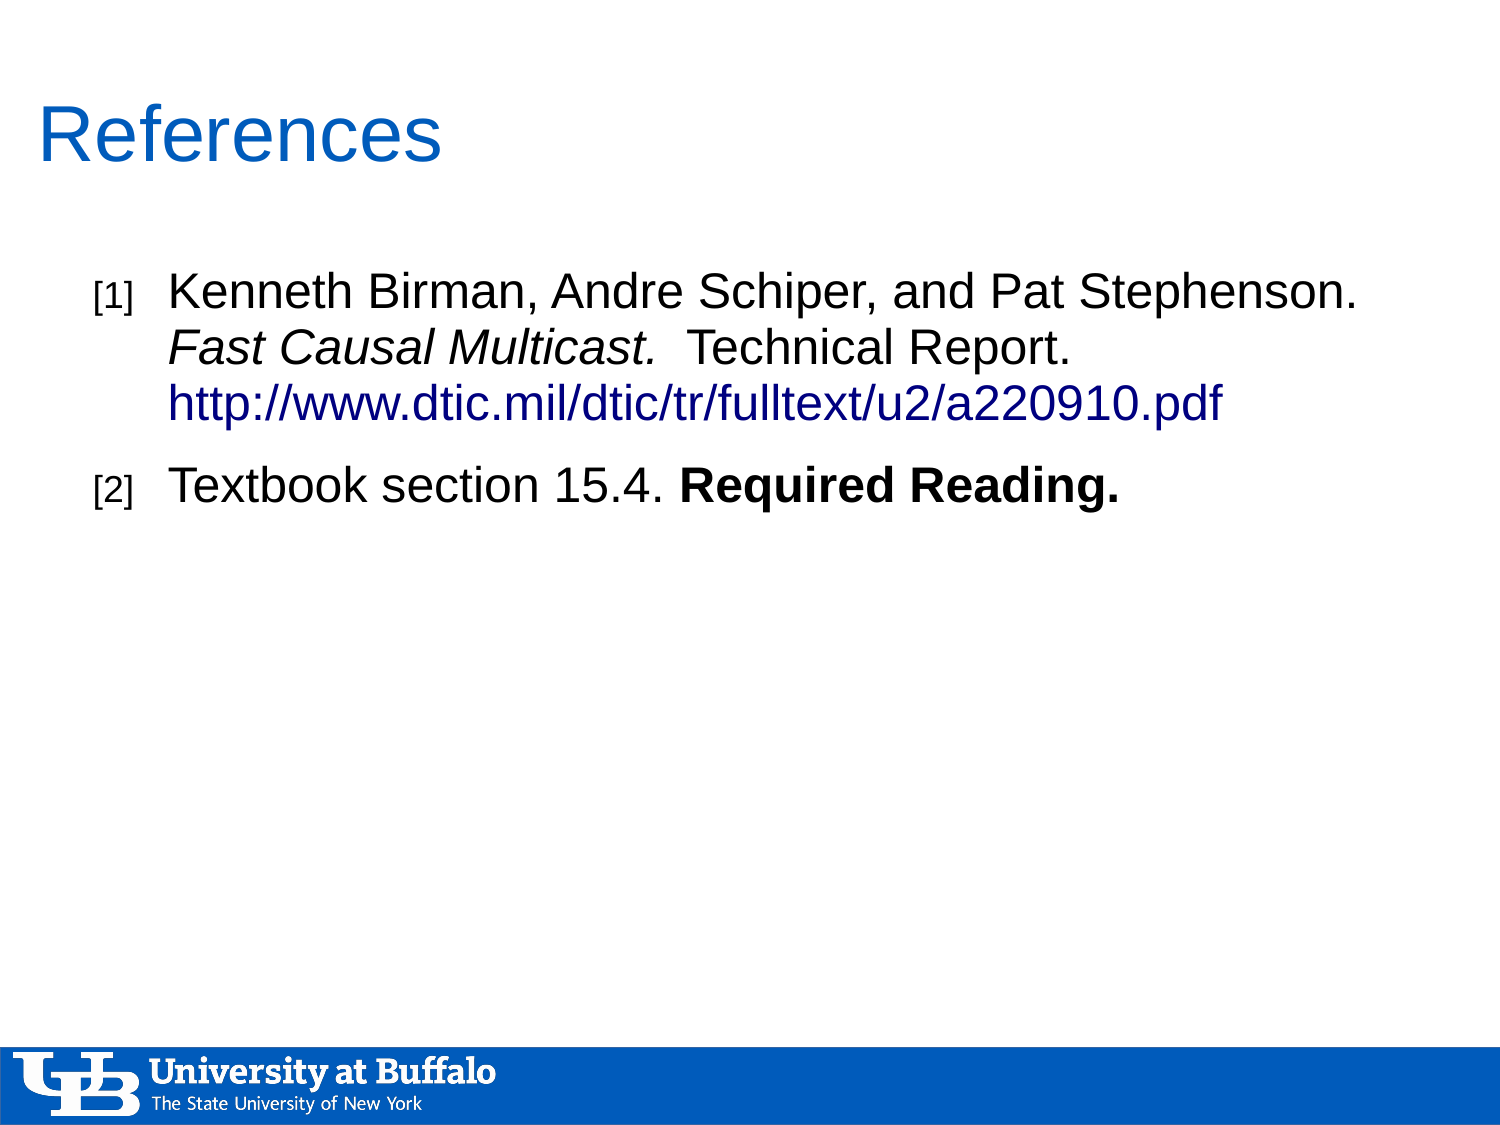

# References
Kenneth Birman, Andre Schiper, and Pat Stephenson. Fast Causal Multicast. Technical Report.
http://www.dtic.mil/dtic/tr/fulltext/u2/a220910.pdf
Textbook section 15.4. Required Reading.